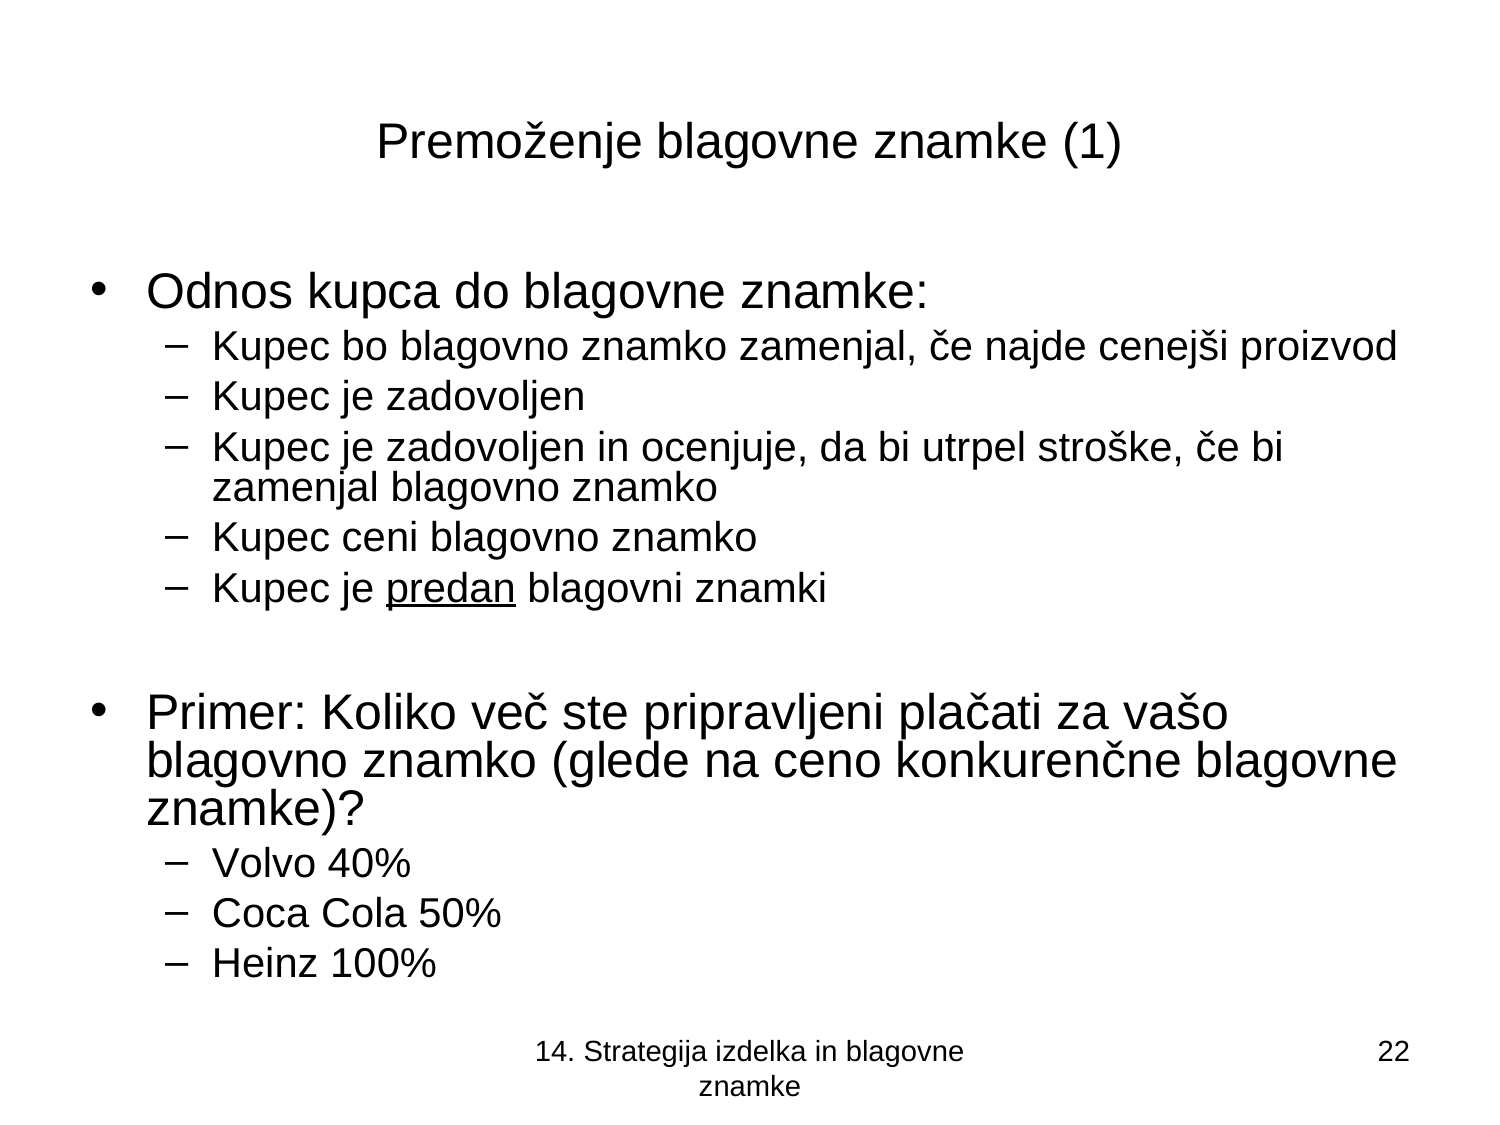

# Premoženje blagovne znamke (1)
Odnos kupca do blagovne znamke:
Kupec bo blagovno znamko zamenjal, če najde cenejši proizvod
Kupec je zadovoljen
Kupec je zadovoljen in ocenjuje, da bi utrpel stroške, če bi zamenjal blagovno znamko
Kupec ceni blagovno znamko
Kupec je predan blagovni znamki
Primer: Koliko več ste pripravljeni plačati za vašo blagovno znamko (glede na ceno konkurenčne blagovne znamke)?
Volvo 40%
Coca Cola 50%
Heinz 100%
14. Strategija izdelka in blagovne znamke